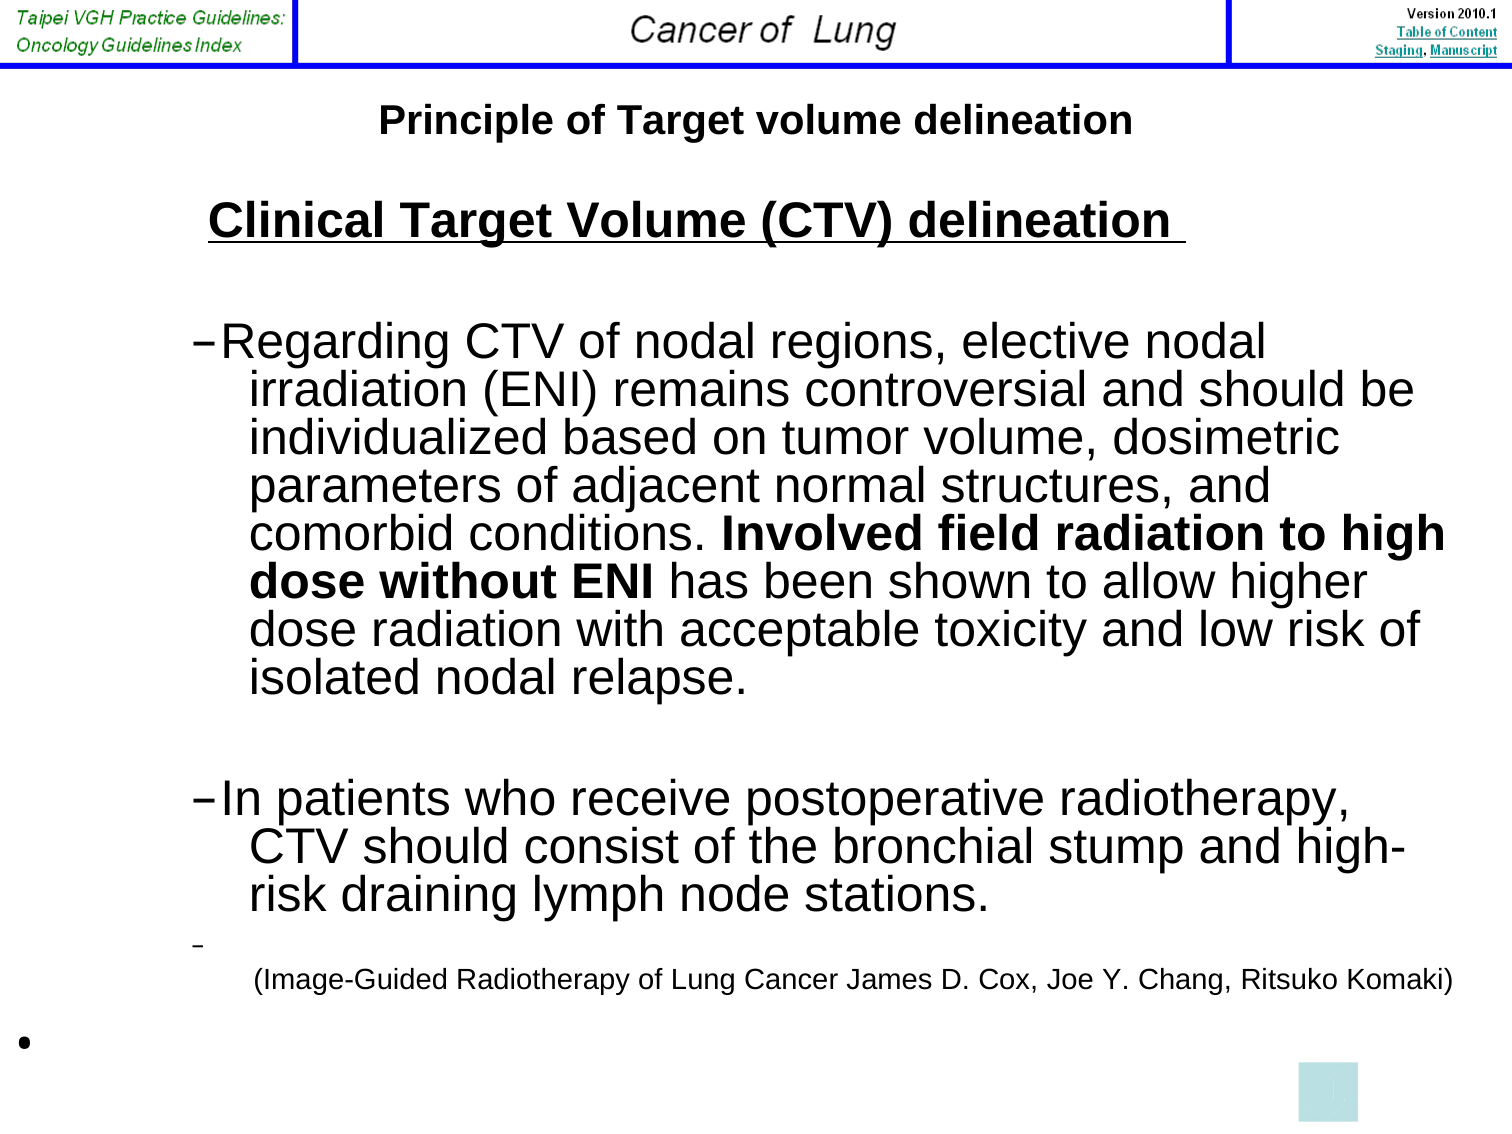

# Principle of Target volume delineation
	Clinical Target Volume (CTV) delineation
Regarding CTV of nodal regions, elective nodal irradiation (ENI) remains controversial and should be individualized based on tumor volume, dosimetric parameters of adjacent normal structures, and comorbid conditions. Involved field radiation to high dose without ENI has been shown to allow higher dose radiation with acceptable toxicity and low risk of isolated nodal relapse.
In patients who receive postoperative radiotherapy, CTV should consist of the bronchial stump and high-risk draining lymph node stations.
 (Image-Guided Radiotherapy of Lung Cancer James D. Cox, Joe Y. Chang, Ritsuko Komaki)